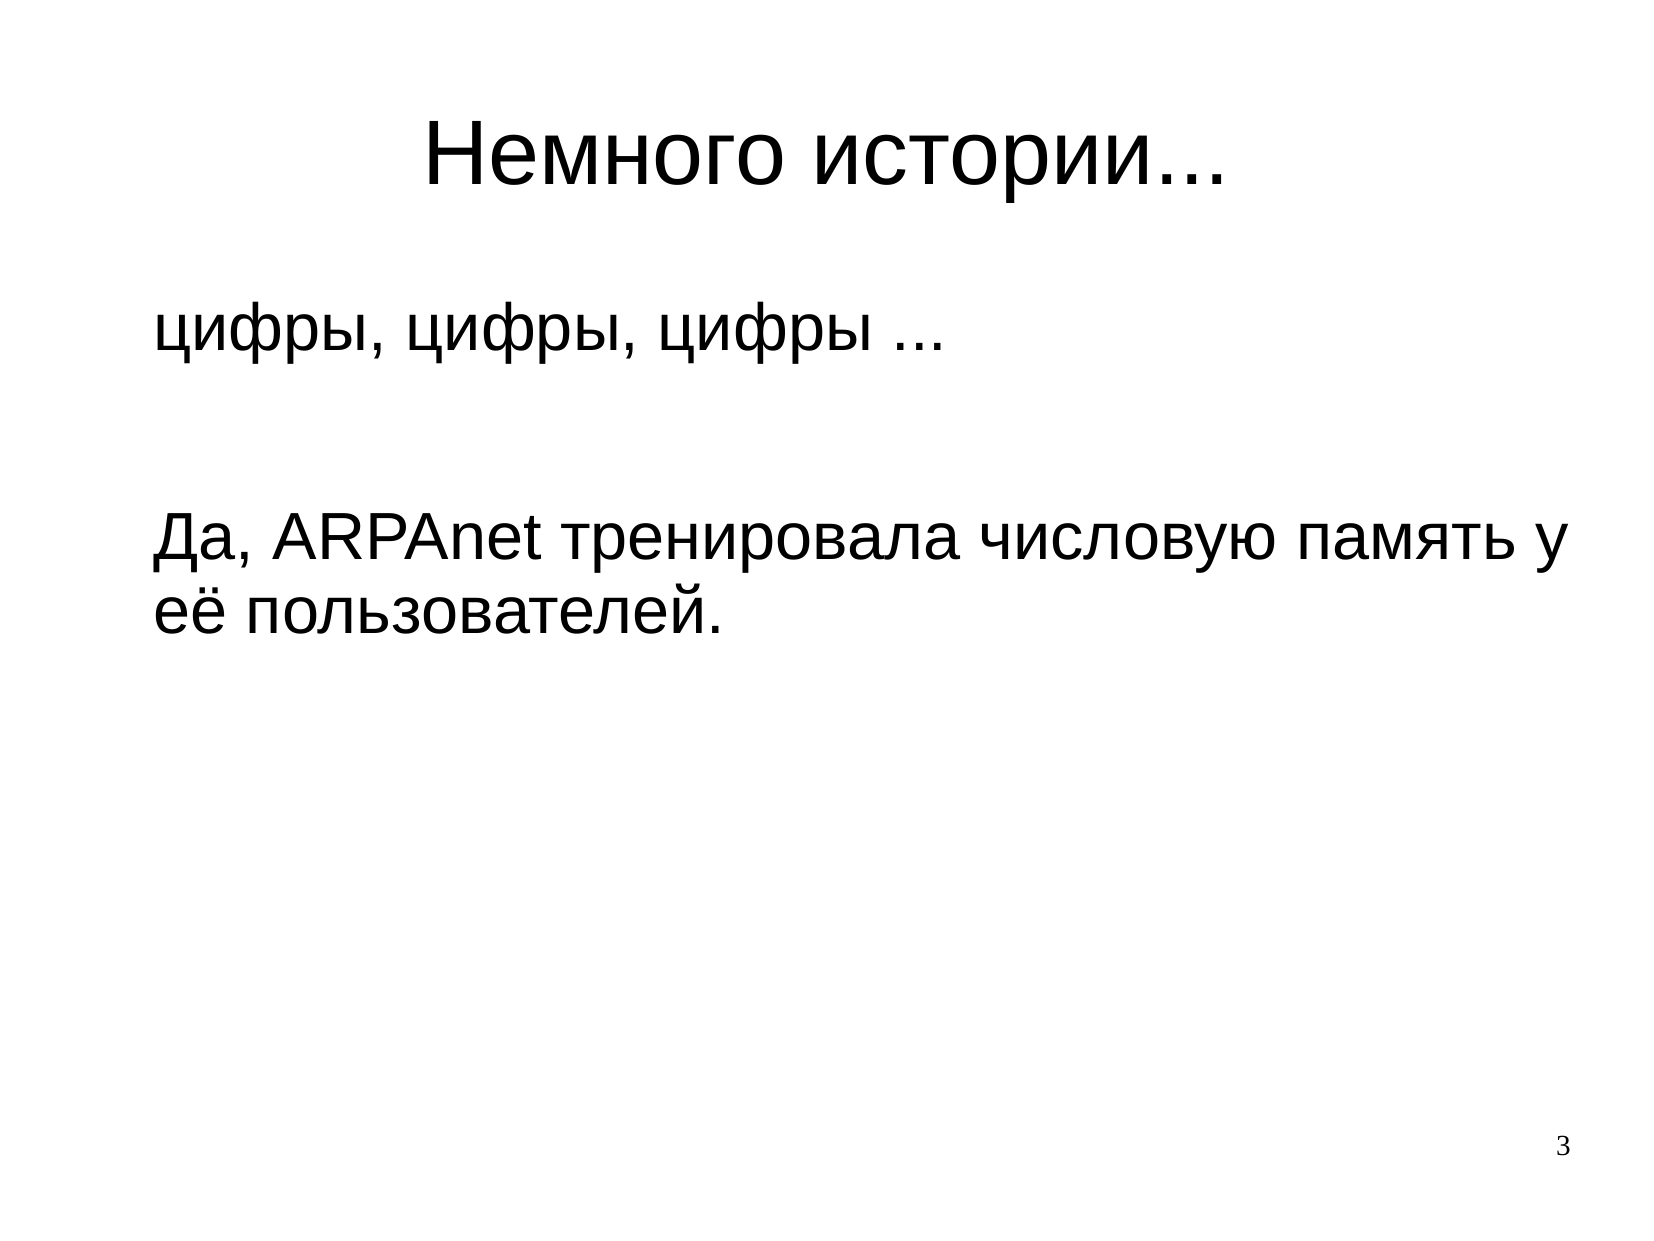

# Немного истории...
цифры, цифры, цифры ...
Да, ARPAnet тренировала числовую память у её пользователей.
3